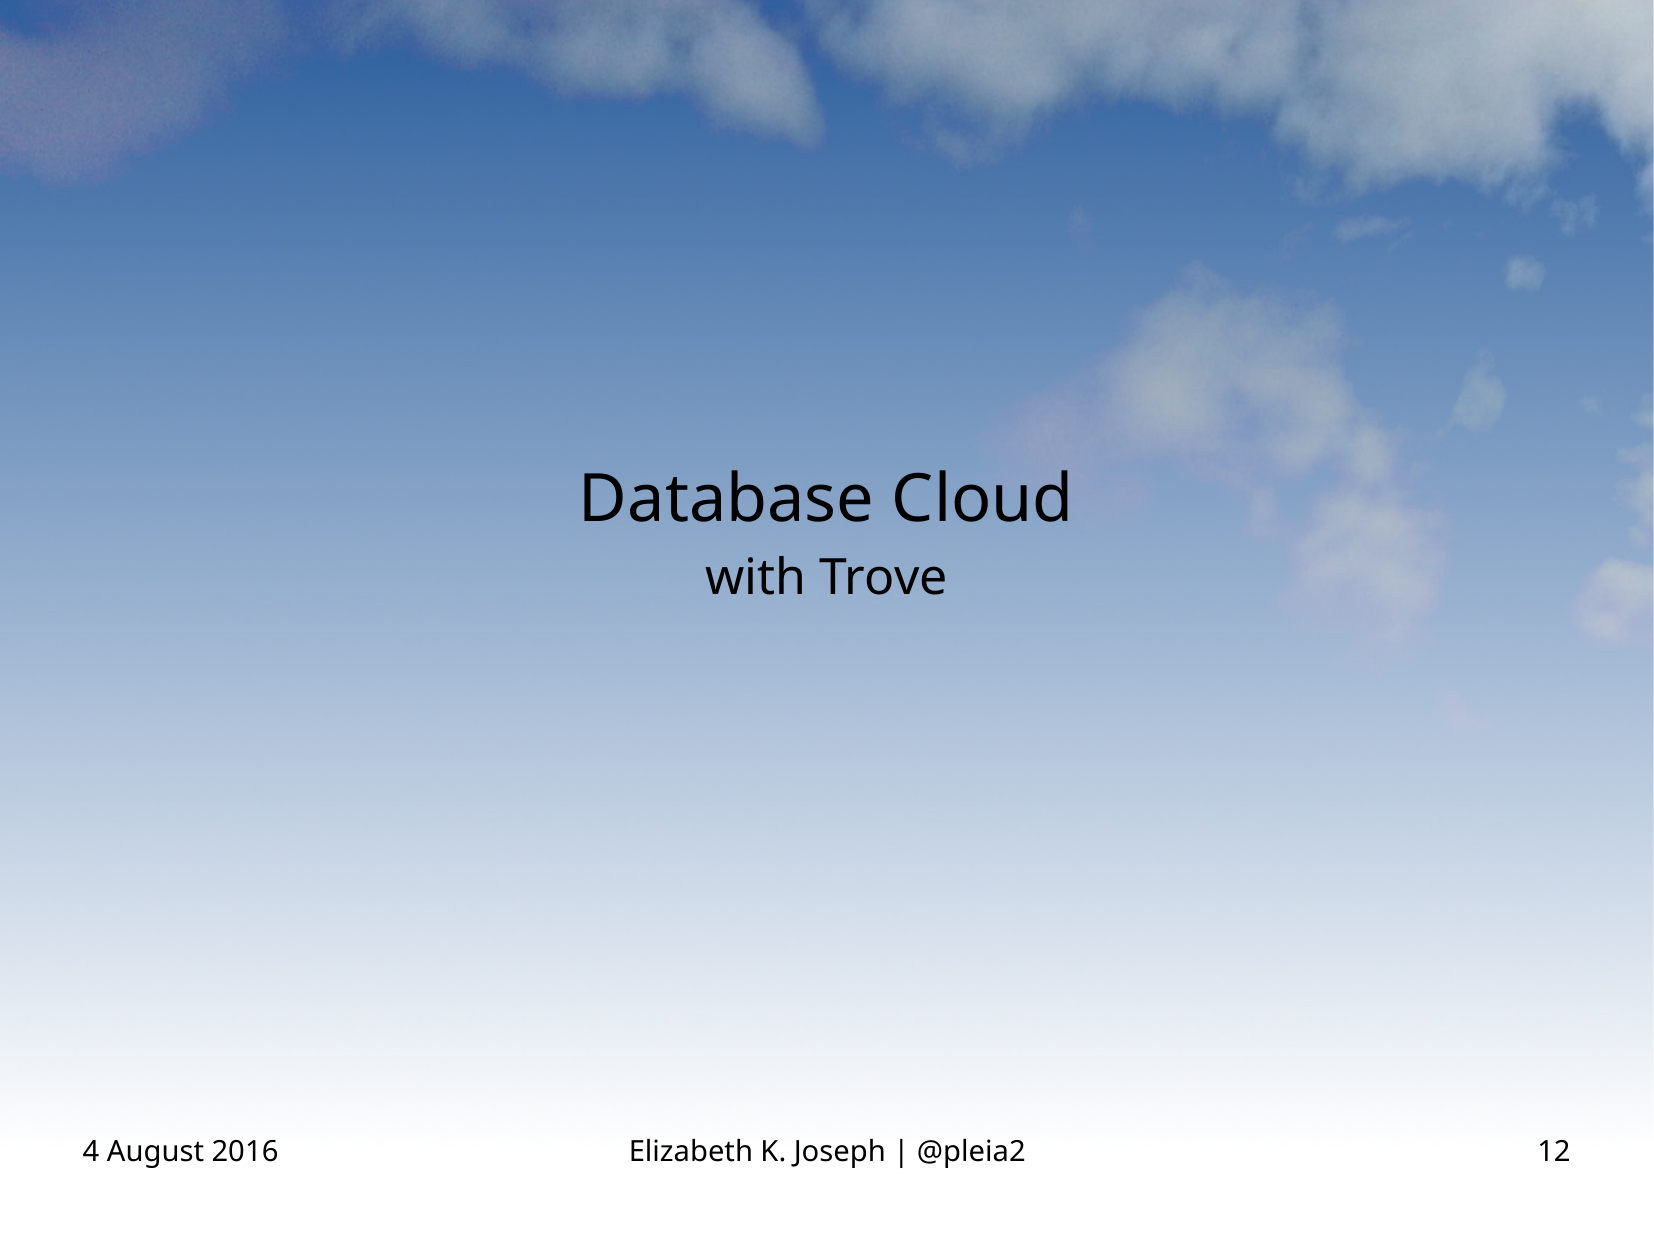

# Database Cloud
with Trove
4 August 2016
Elizabeth K. Joseph | @pleia2
12